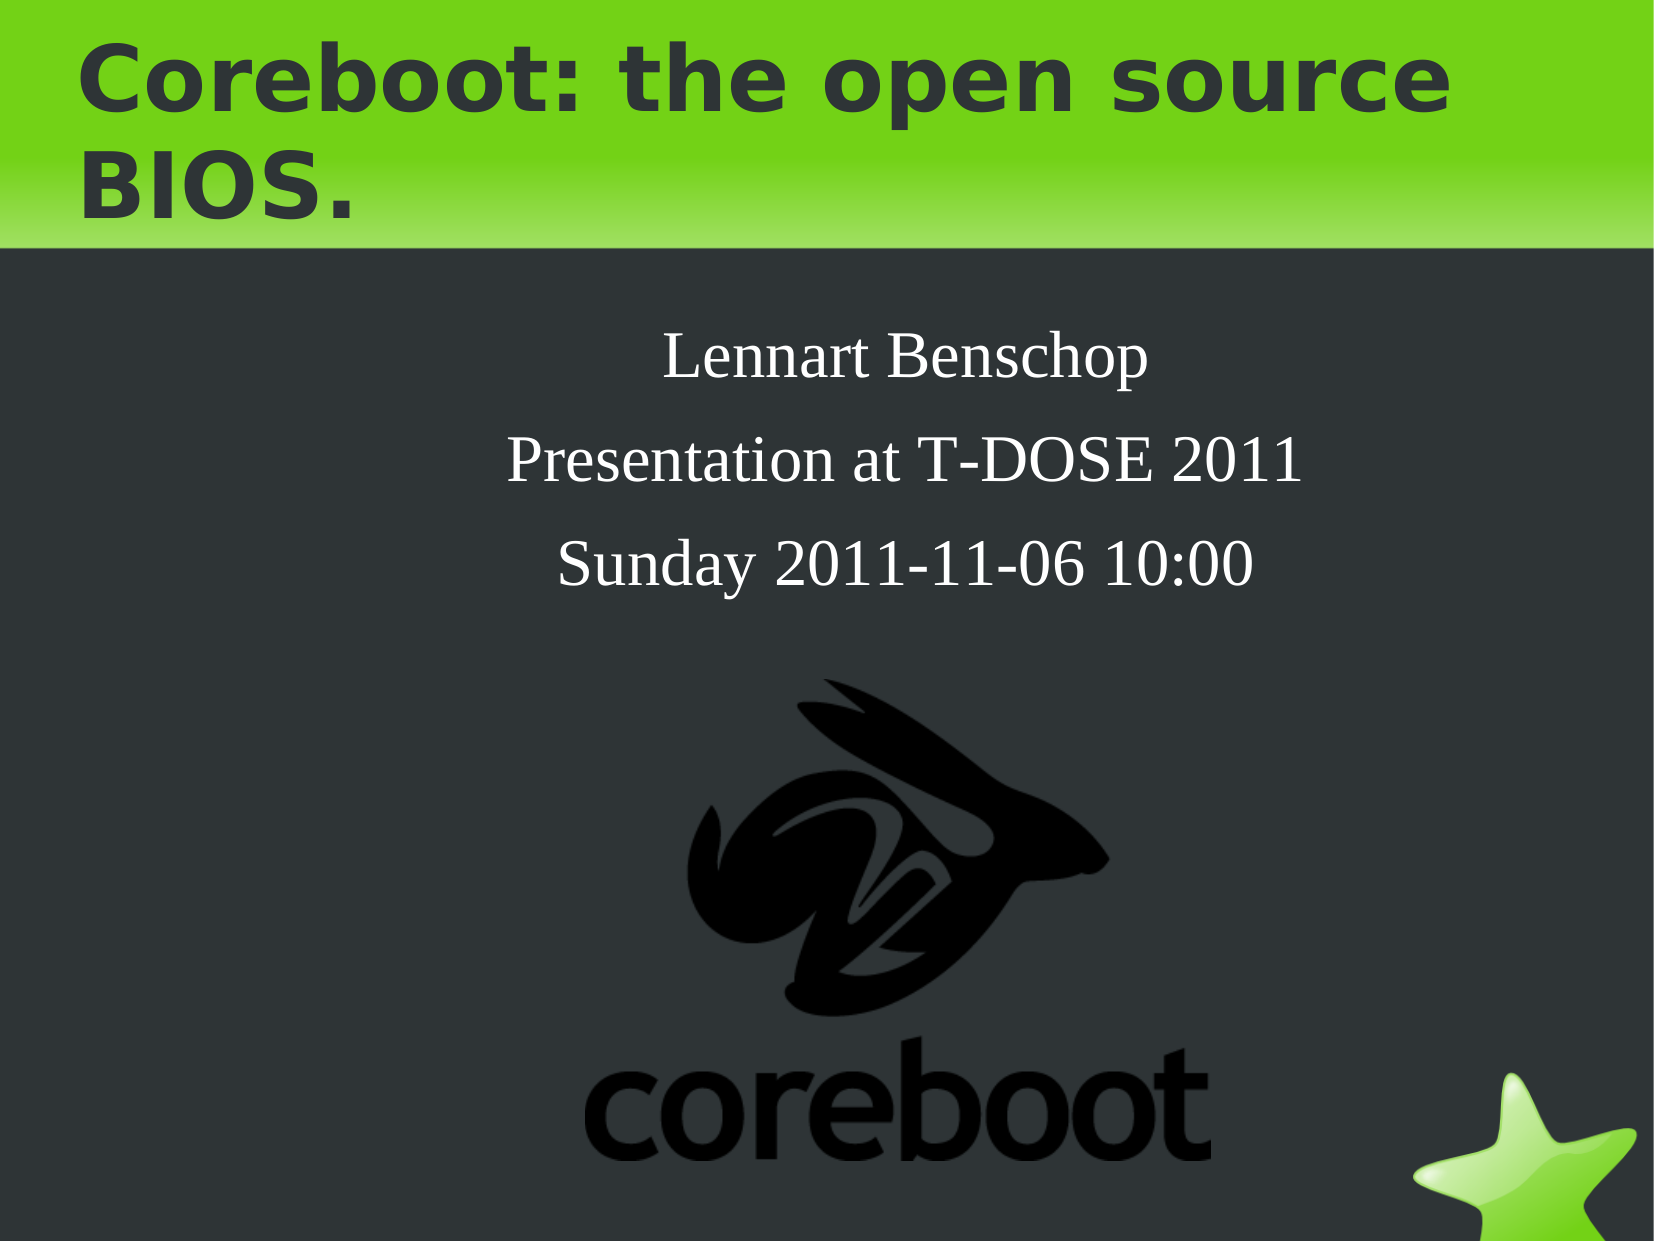

# Coreboot: the open source BIOS.
Lennart Benschop
Presentation at T-DOSE 2011
Sunday 2011-11-06 10:00